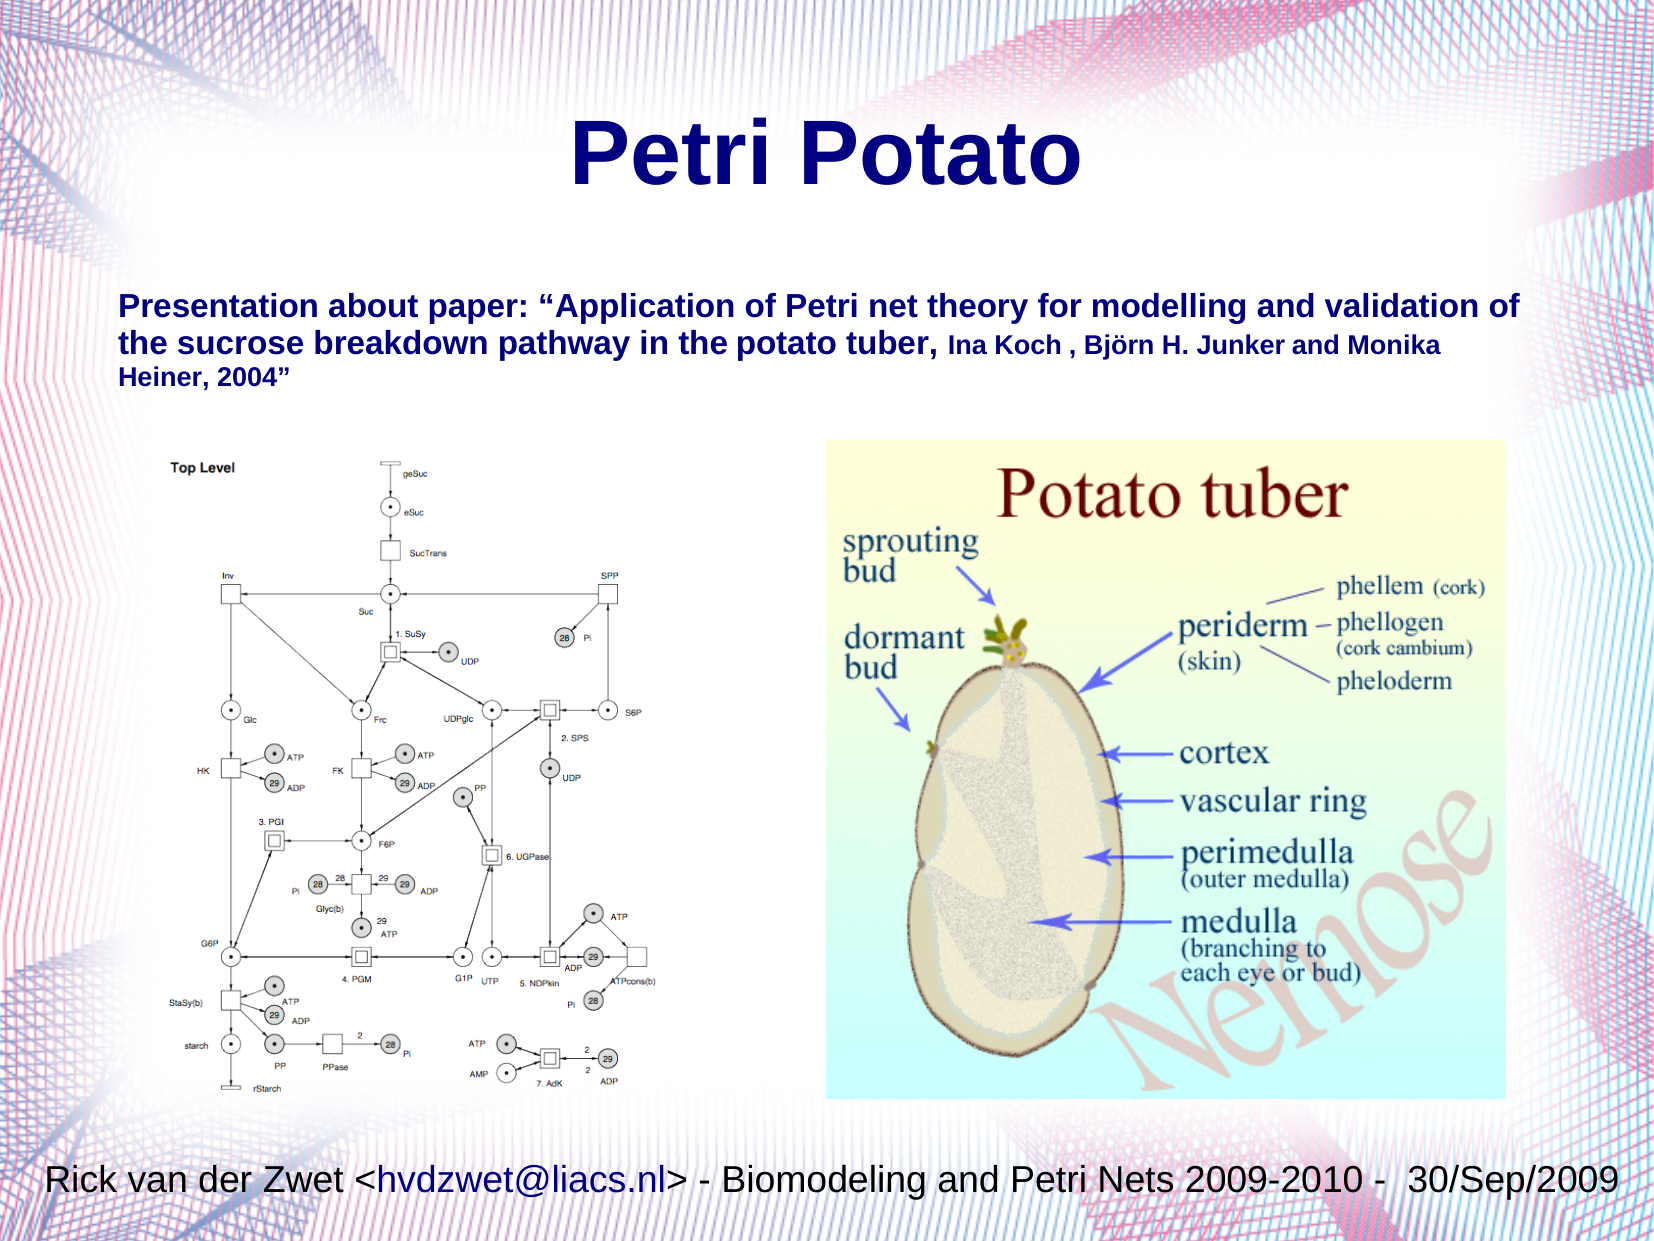

# Petri Potato
Presentation about paper: “Application of Petri net theory for modelling and validation of the sucrose breakdown pathway in the potato tuber, Ina Koch , Björn H. Junker and Monika Heiner, 2004”
Rick van der Zwet <hvdzwet@liacs.nl> - Biomodeling and Petri Nets 2009-2010 - 30/Sep/2009